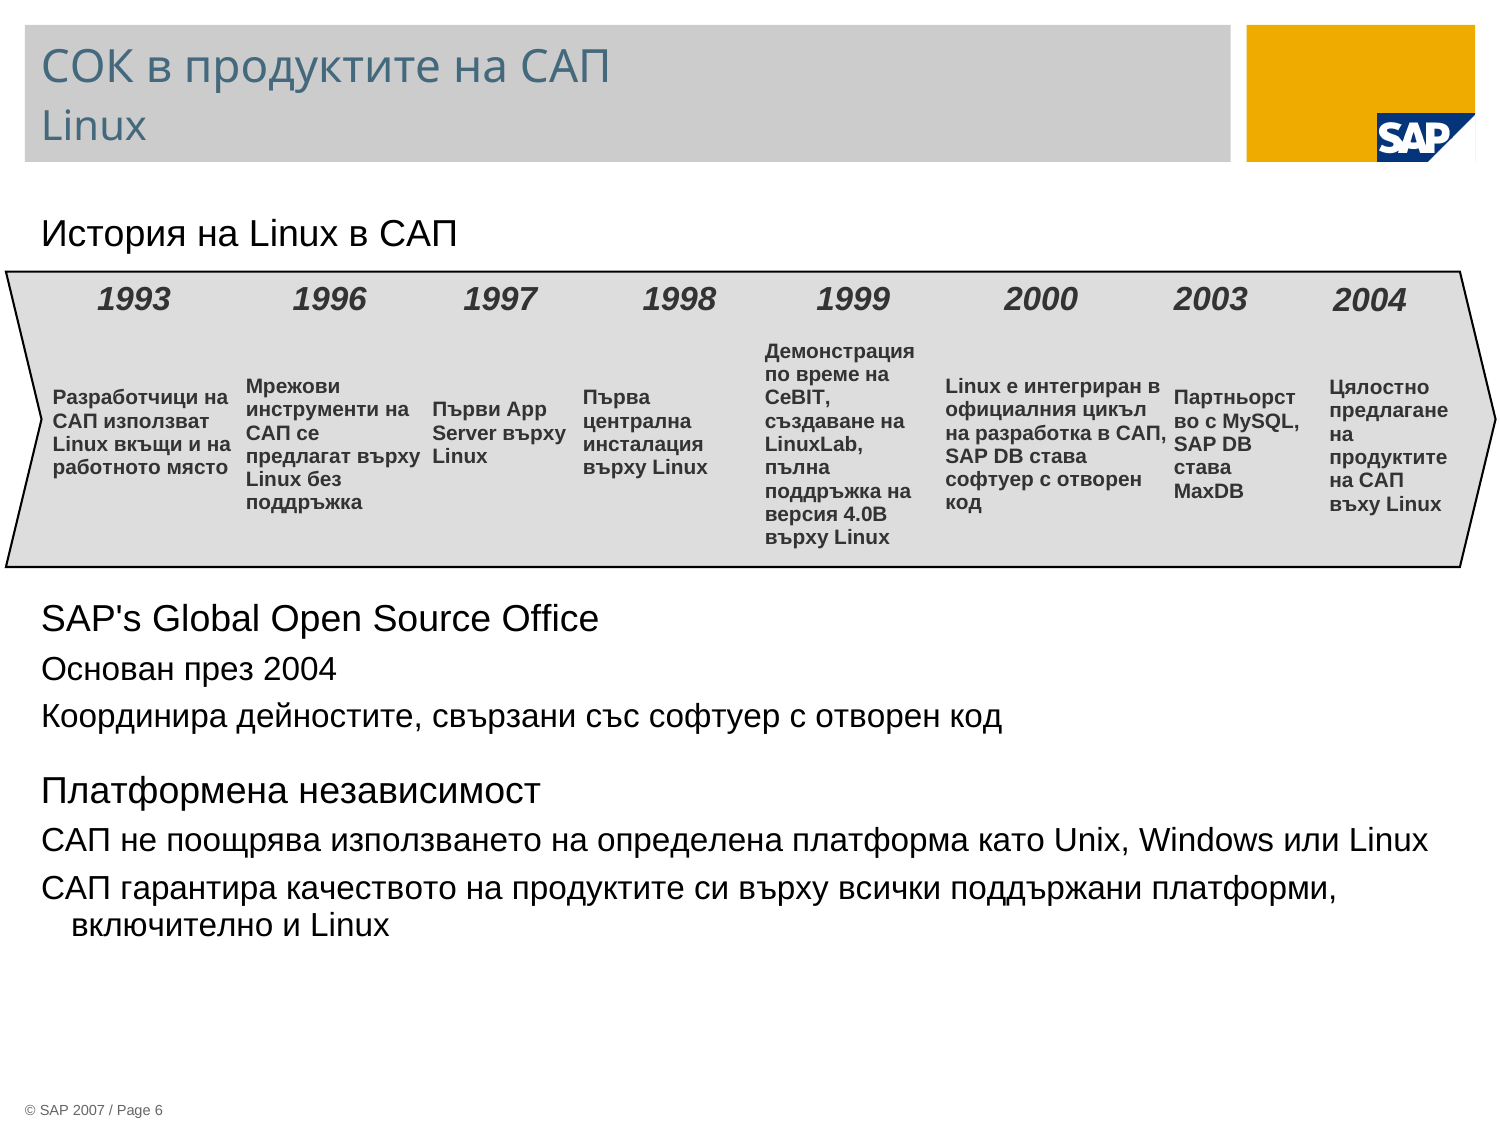

# СОК в продуктите на САП Linux
История на Linux в САП
SAP's Global Open Source Office
Основан през 2004
Координира дейностите, свързани със софтуер с отворен код
Платформена независимост
САП не поощрява използването на определена платформа като Unix, Windows или Linux
САП гарантира качеството на продуктите си върху всички поддържани платформи, включително и Linux
1993
1996
1997
1998
1999
2000
2003
2004
Разработчици на САП използват Linux вкъщи и на работното място
Мрежови инструменти на САП се предлагат върху Linux без поддръжка
Първи App Server върху Linux
Първа централна инсталация върху Linux
Демонстрация по време на CeBIT, създаване на LinuxLab, пълна поддръжка на версия 4.0B върху Linux
Linux е интегриран в официалния цикъл на разработка в САП, SAP DB става софтуер с отворен код
Партньорство с MySQL, SAP DB става MaxDB
Цялостно предлагане на продуктите на САП въху Linux
6